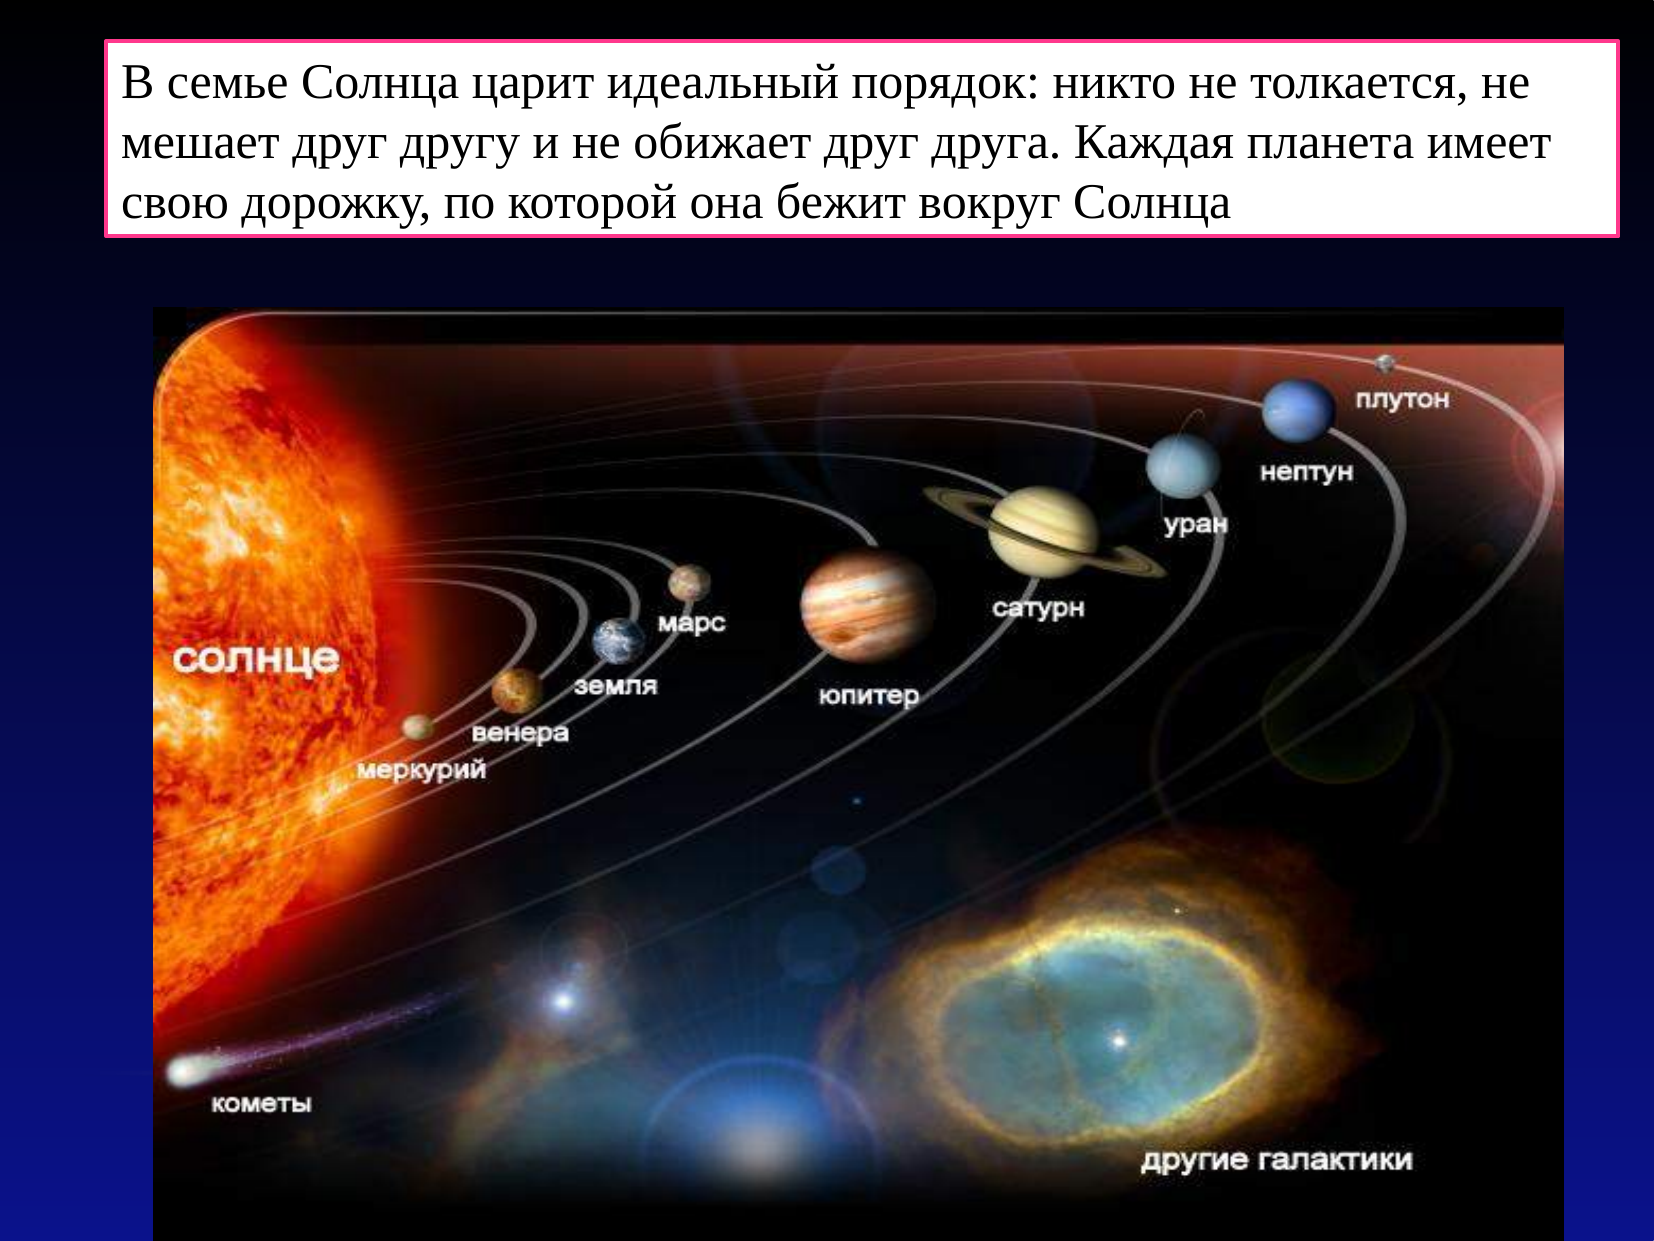

В семье Солнца царит идеальный порядок: никто не толкается, не мешает друг другу и не обижает друг друга. Каждая планета имеет свою дорожку, по которой она бежит вокруг Солнца